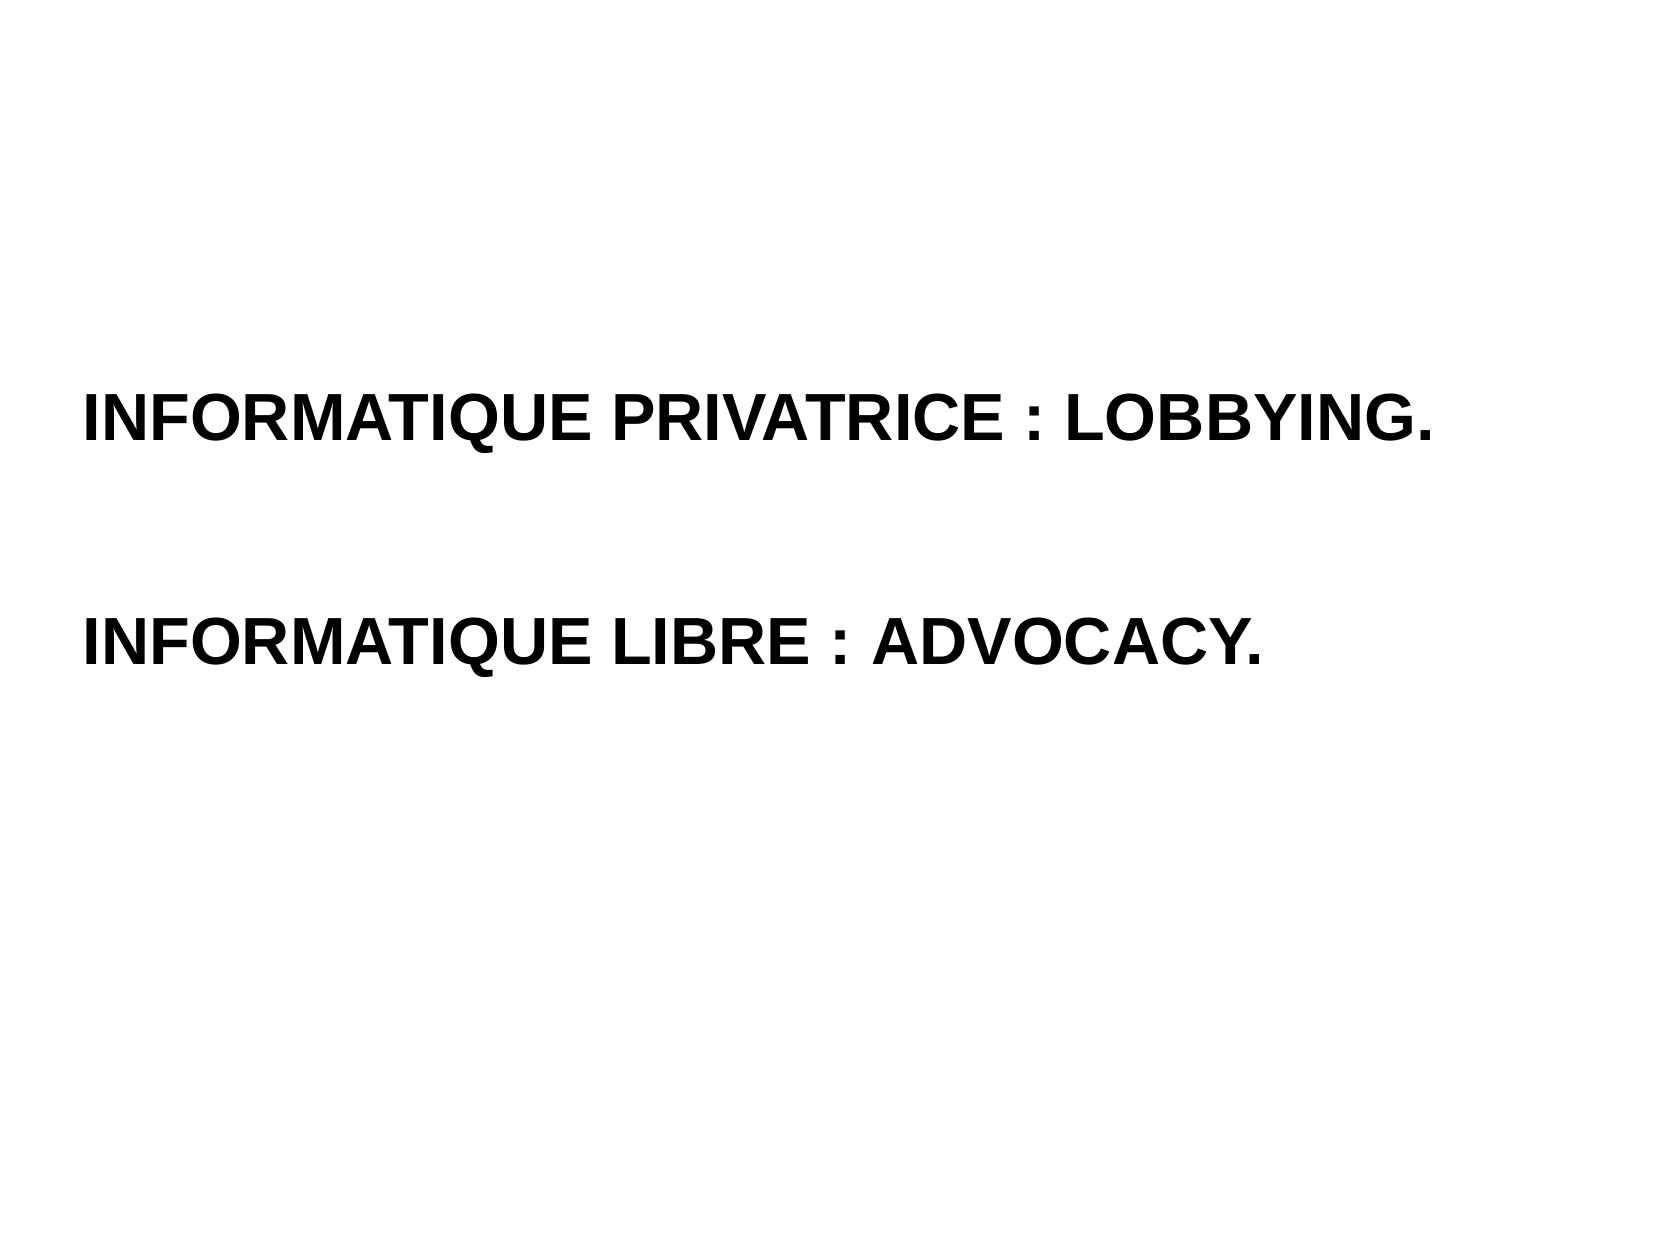

# INFORMATIQUE PRIVATRICE : LOBBYING.
INFORMATIQUE LIBRE : ADVOCACY.